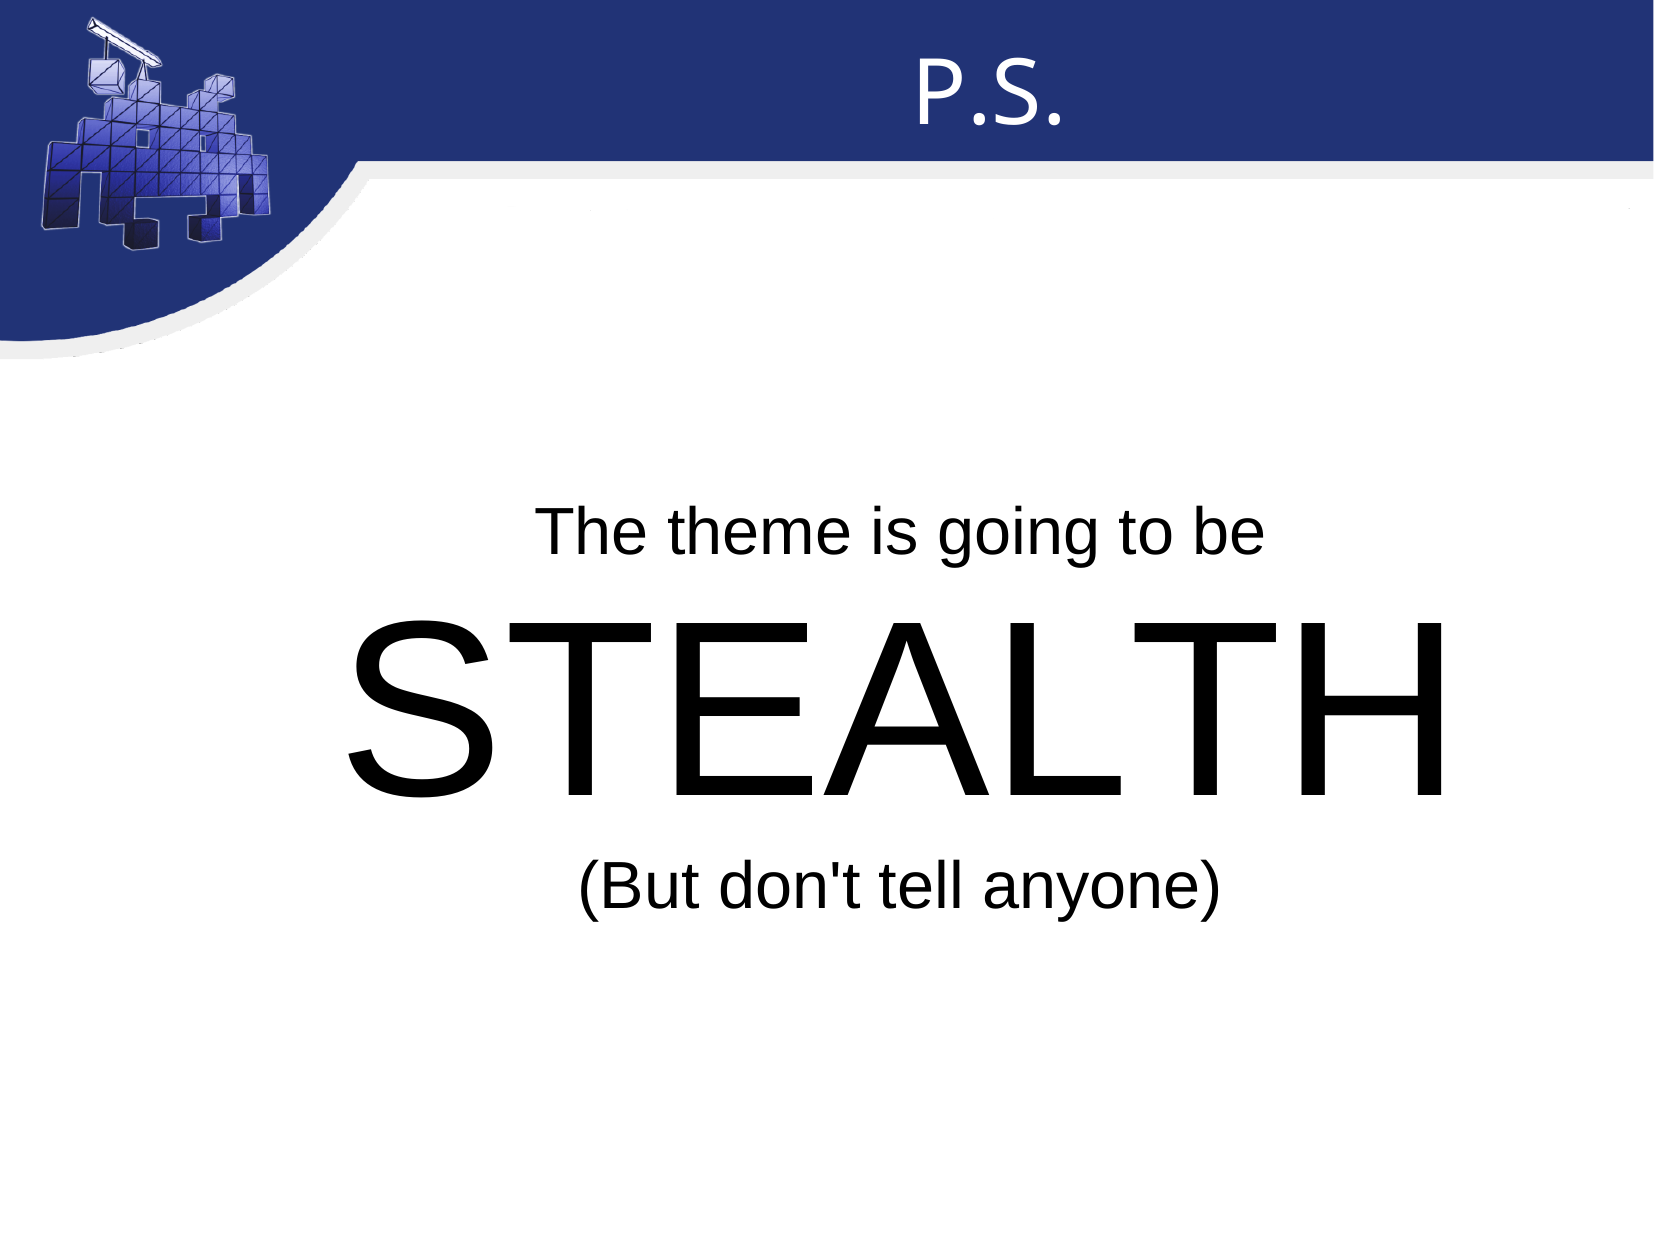

# P.S.
The theme is going to be
STEALTH
(But don't tell anyone)